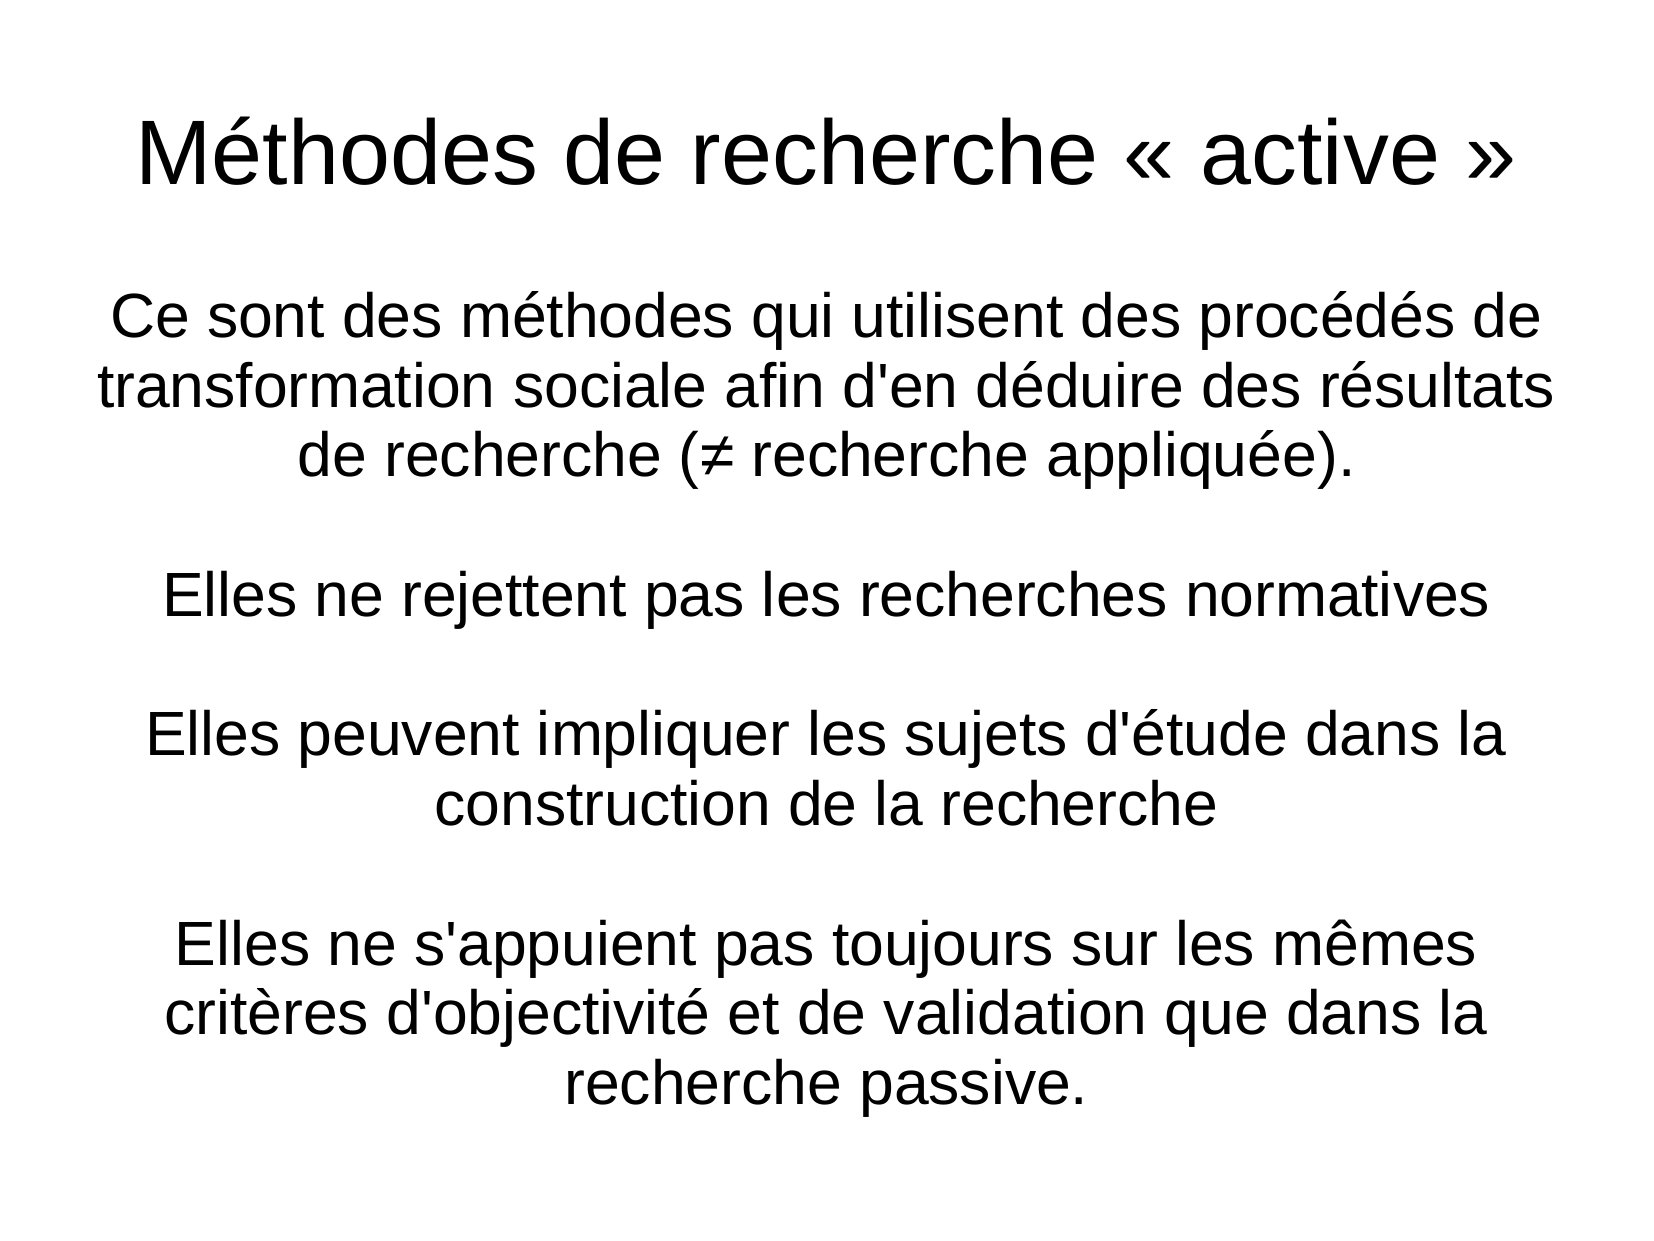

# Méthodes de recherche « active »
Ce sont des méthodes qui utilisent des procédés de transformation sociale afin d'en déduire des résultats de recherche (≠ recherche appliquée).
Elles ne rejettent pas les recherches normatives
Elles peuvent impliquer les sujets d'étude dans la construction de la recherche
Elles ne s'appuient pas toujours sur les mêmes critères d'objectivité et de validation que dans la recherche passive.